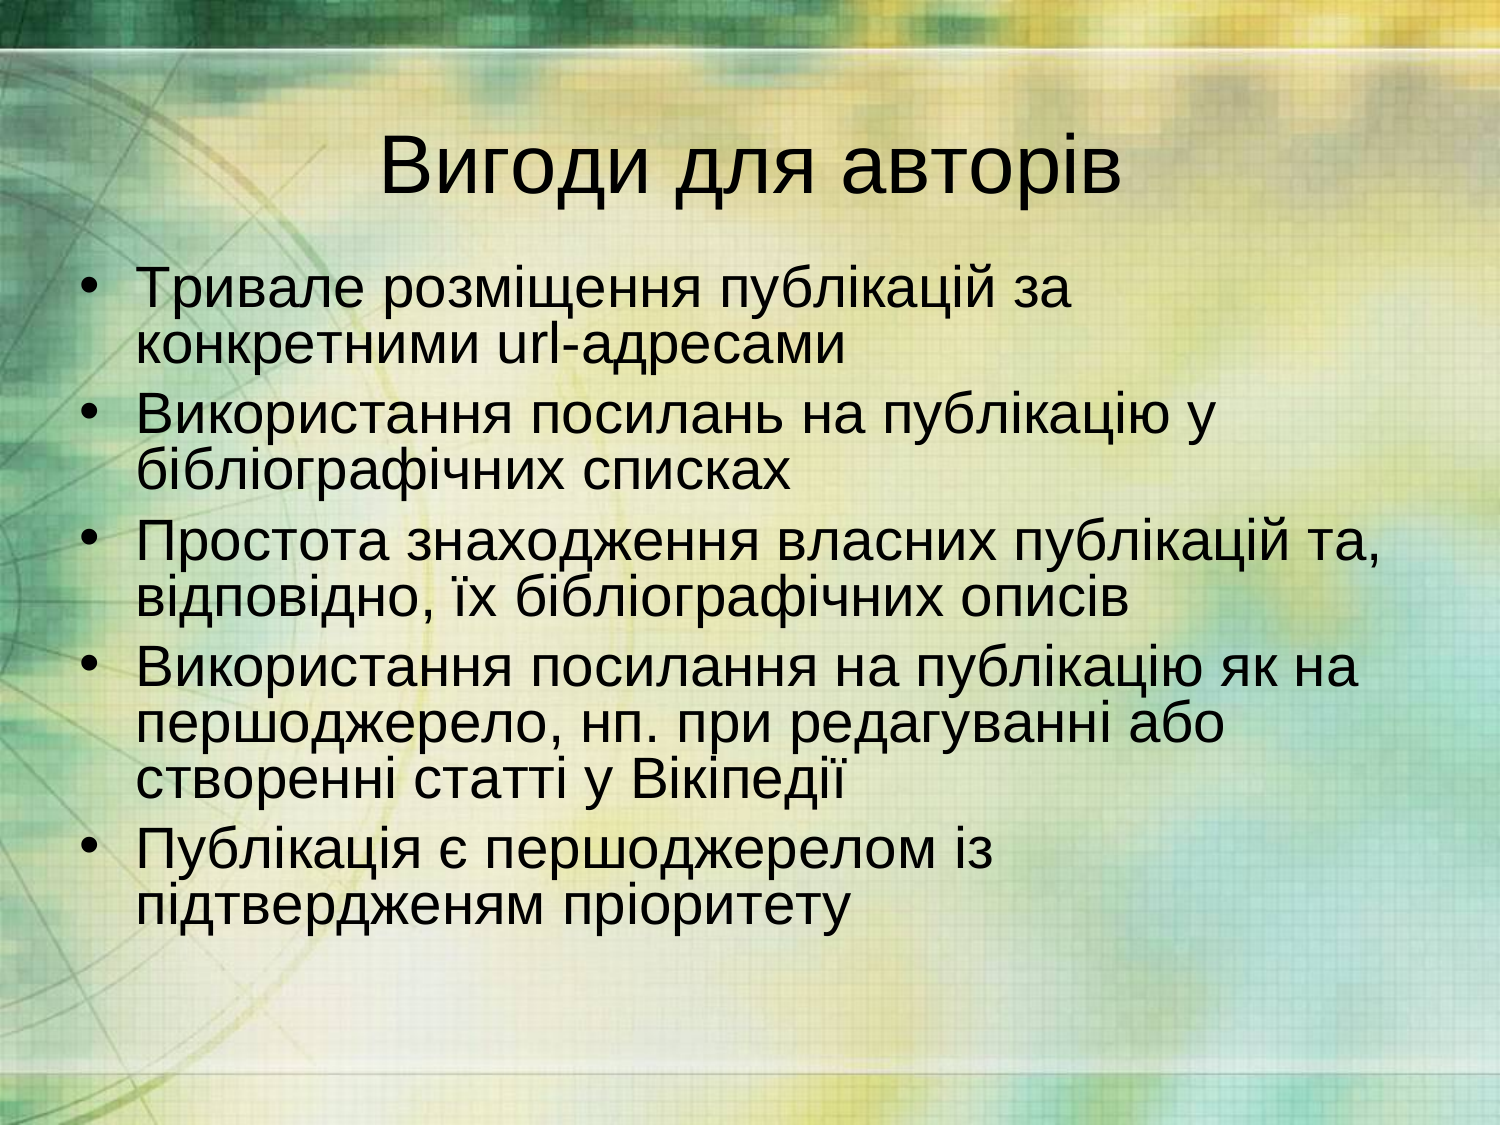

# Вигоди для авторів
Тривале розміщення публікацій за конкретними url-адресами
Використання посилань на публікацію у бібліографічних списках
Простота знаходження власних публікацій та, відповідно, їх бібліографічних описів
Використання посилання на публікацію як на першоджерело, нп. при редагуванні або створенні статті у Вікіпедії
Публікація є першоджерелом із підтвердженям пріоритету